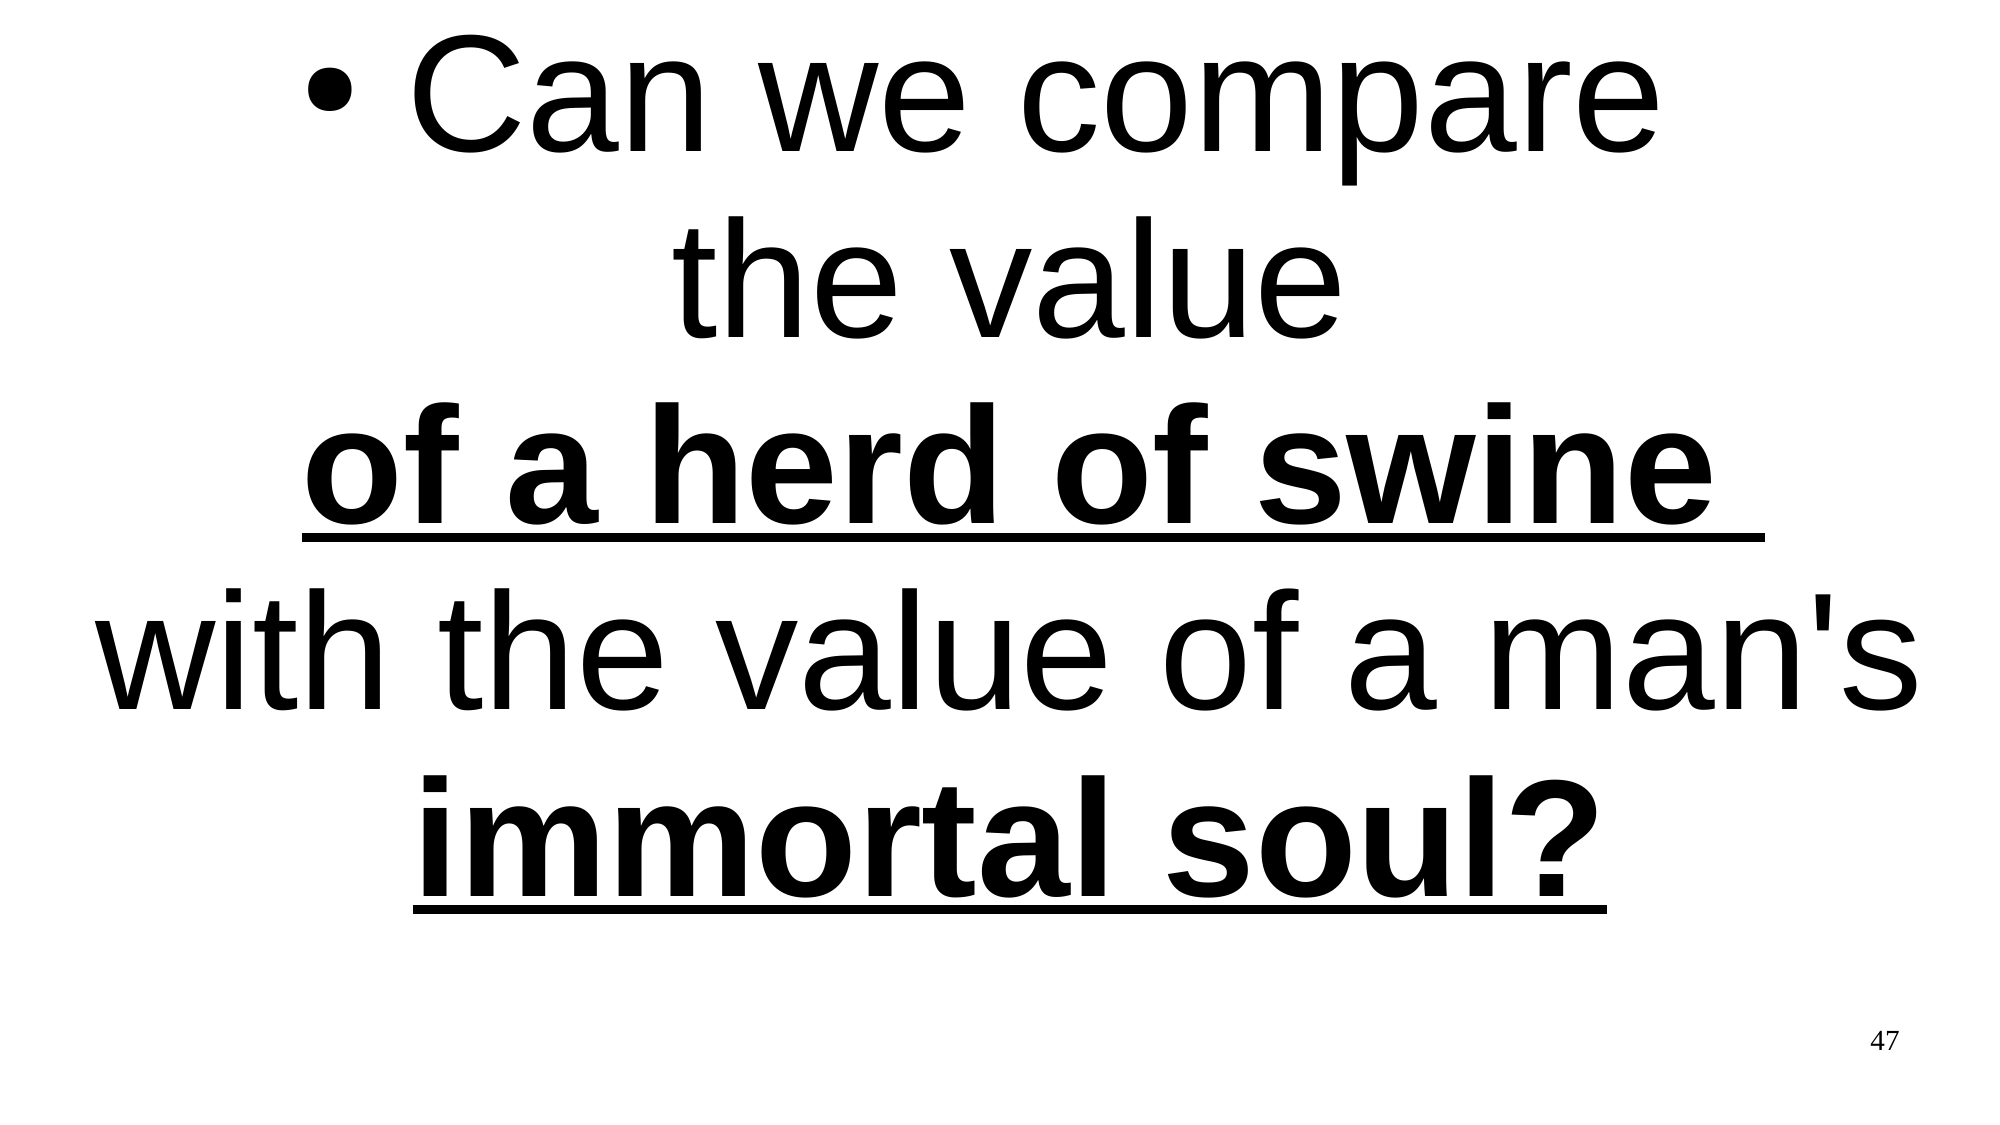

# Can we compare the value of a herd of swine with the value of a man's immortal soul?
47